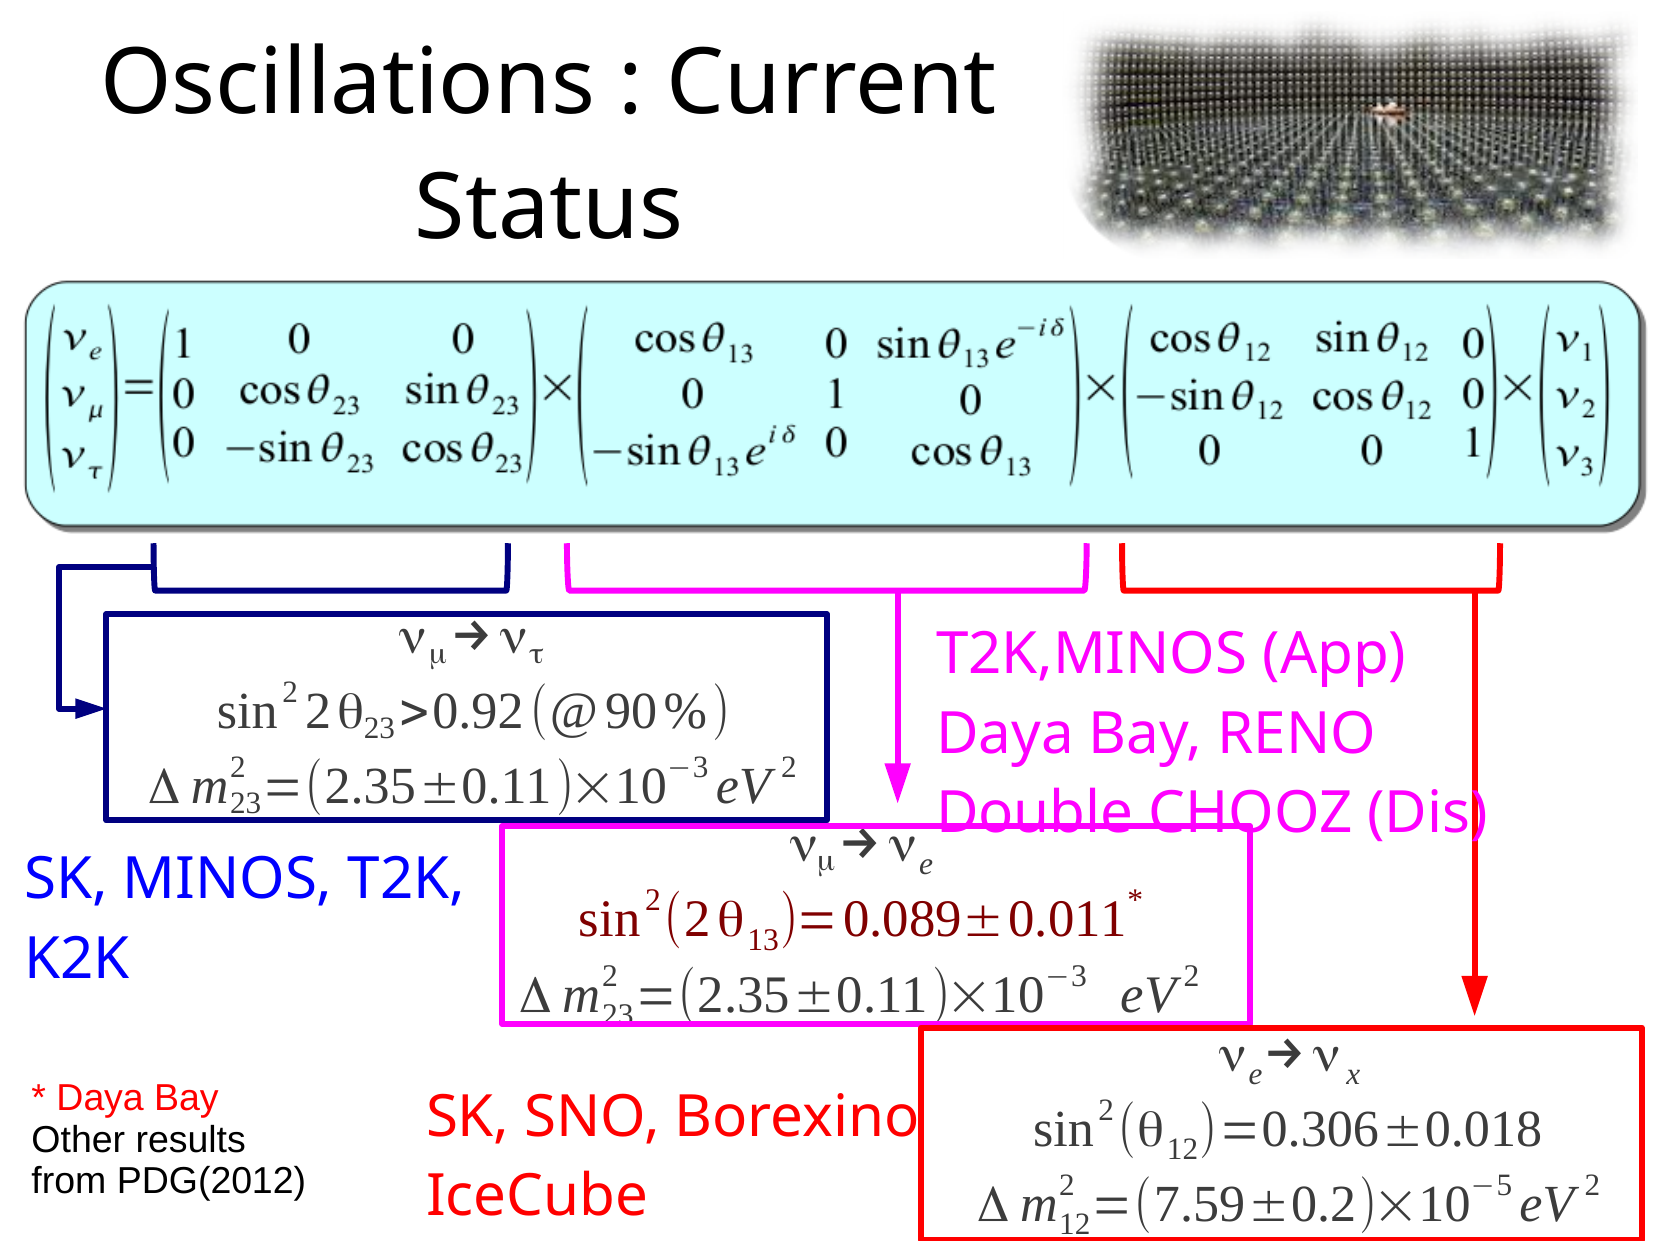

# Oscillations : Current Status
T2K,MINOS (App)
Daya Bay, RENO
Double CHOOZ (Dis)
SK, MINOS, T2K,
K2K
SK, SNO, Borexino
IceCube
* Daya Bay
Other results
from PDG(2012)